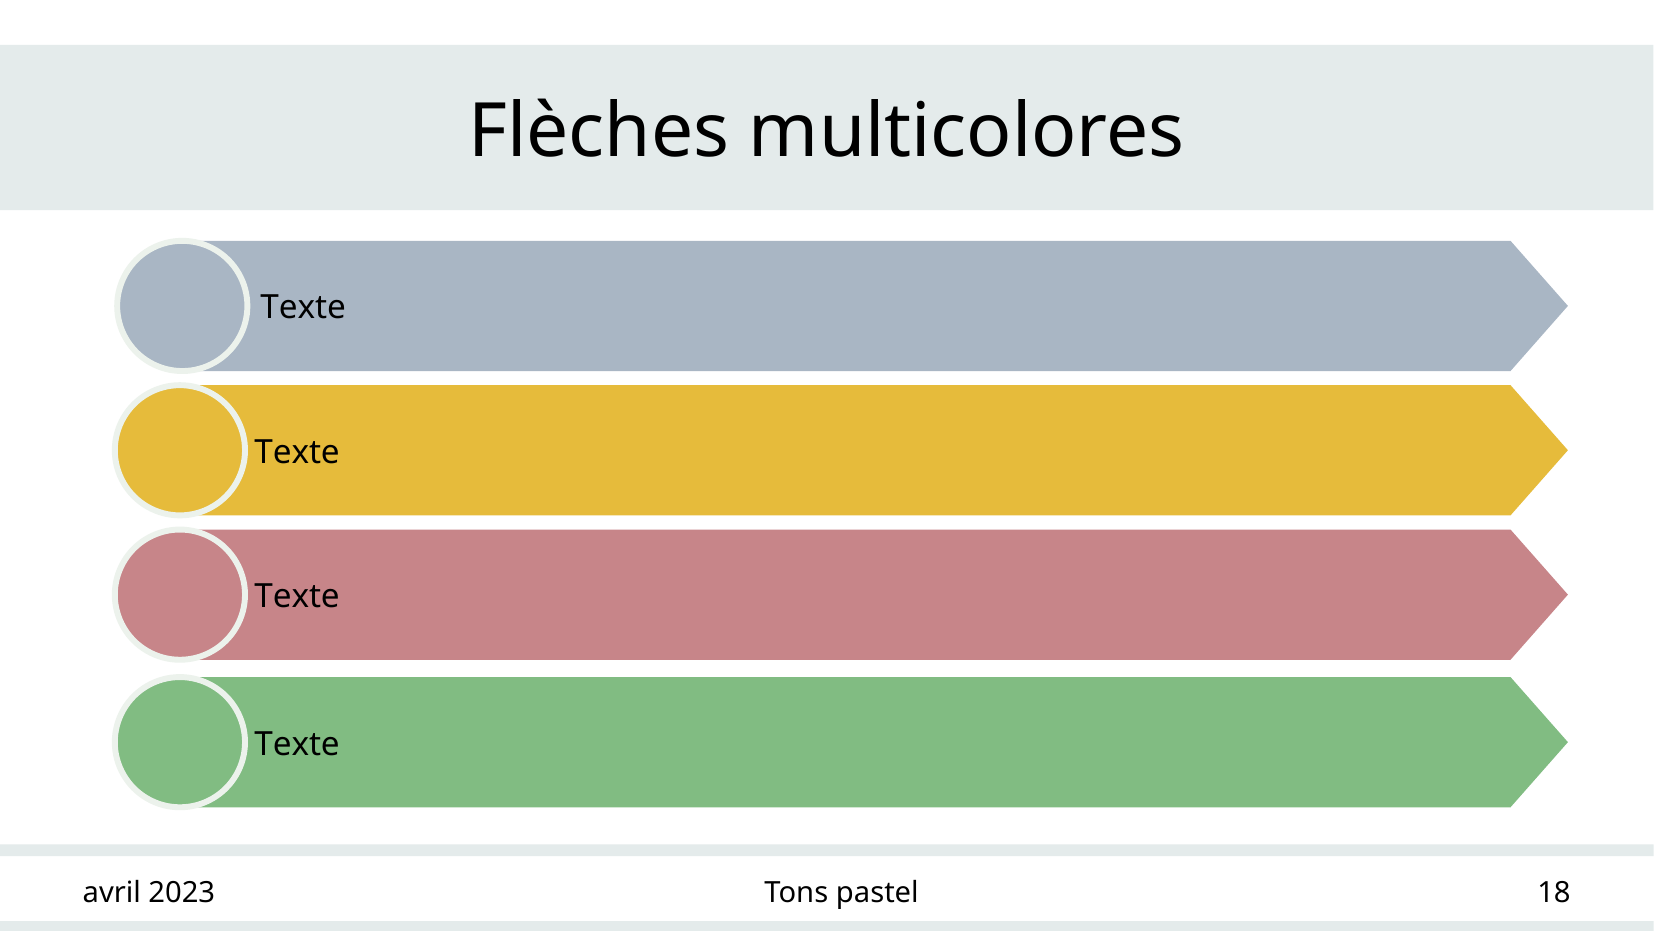

# Flèches multicolores
Texte
Texte
Texte
Texte
avril 2023
Tons pastel
18